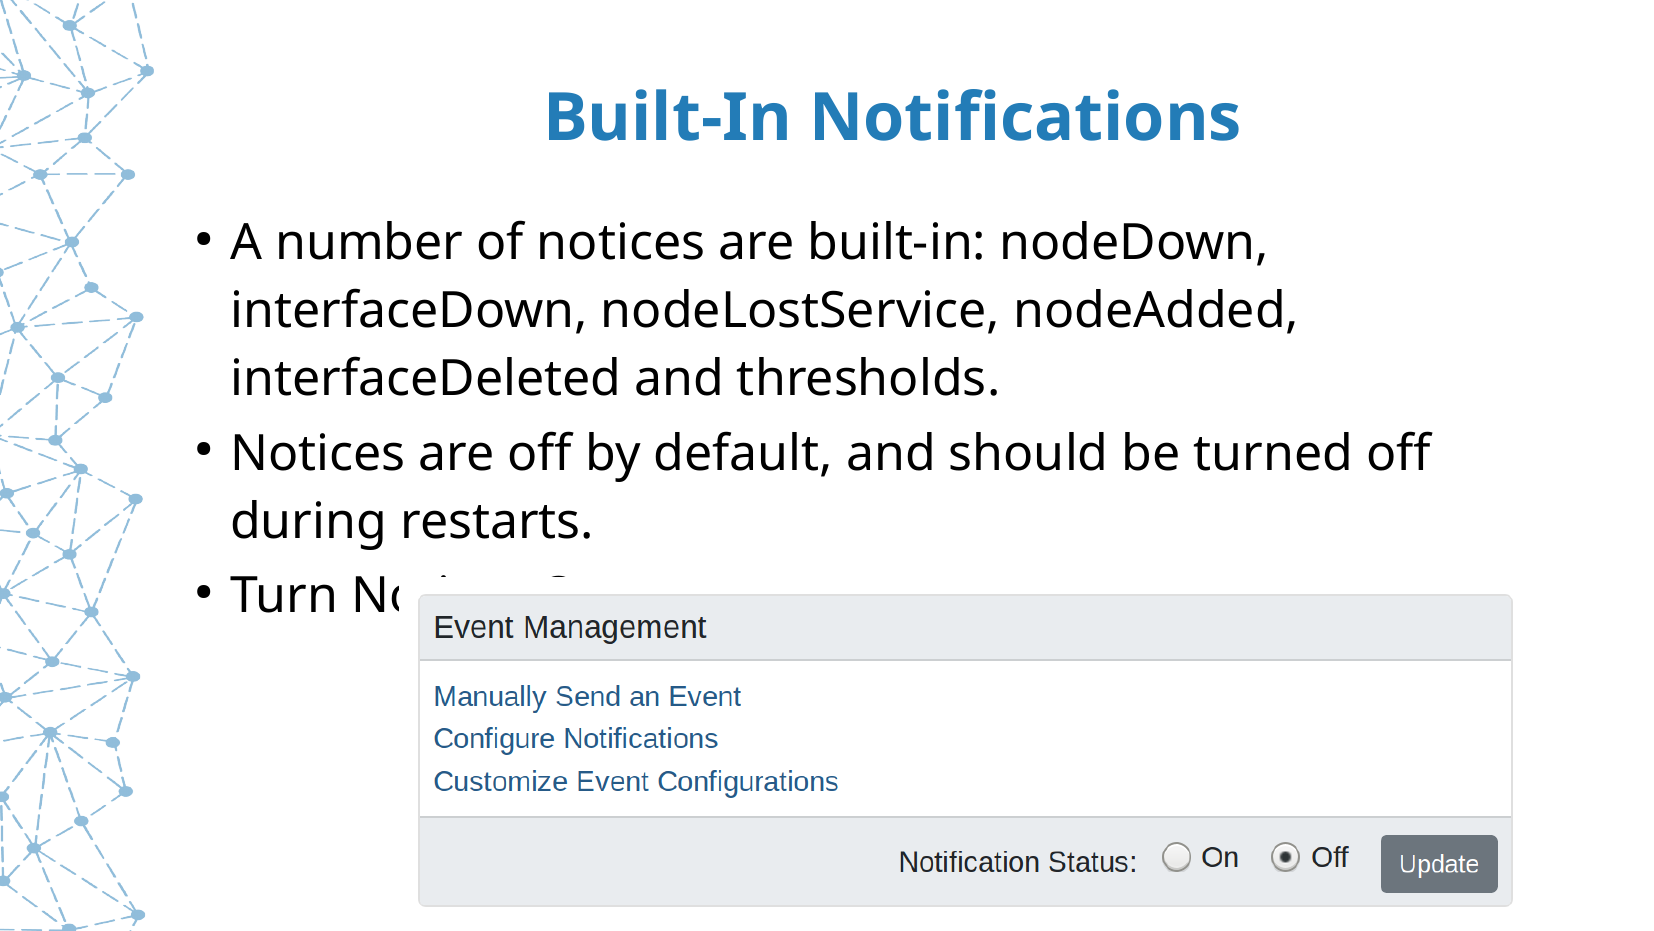

# Built-In Notifications
A number of notices are built-in: nodeDown, interfaceDown, nodeLostService, nodeAdded, interfaceDeleted and thresholds.
Notices are off by default, and should be turned off during restarts.
Turn Notices On.